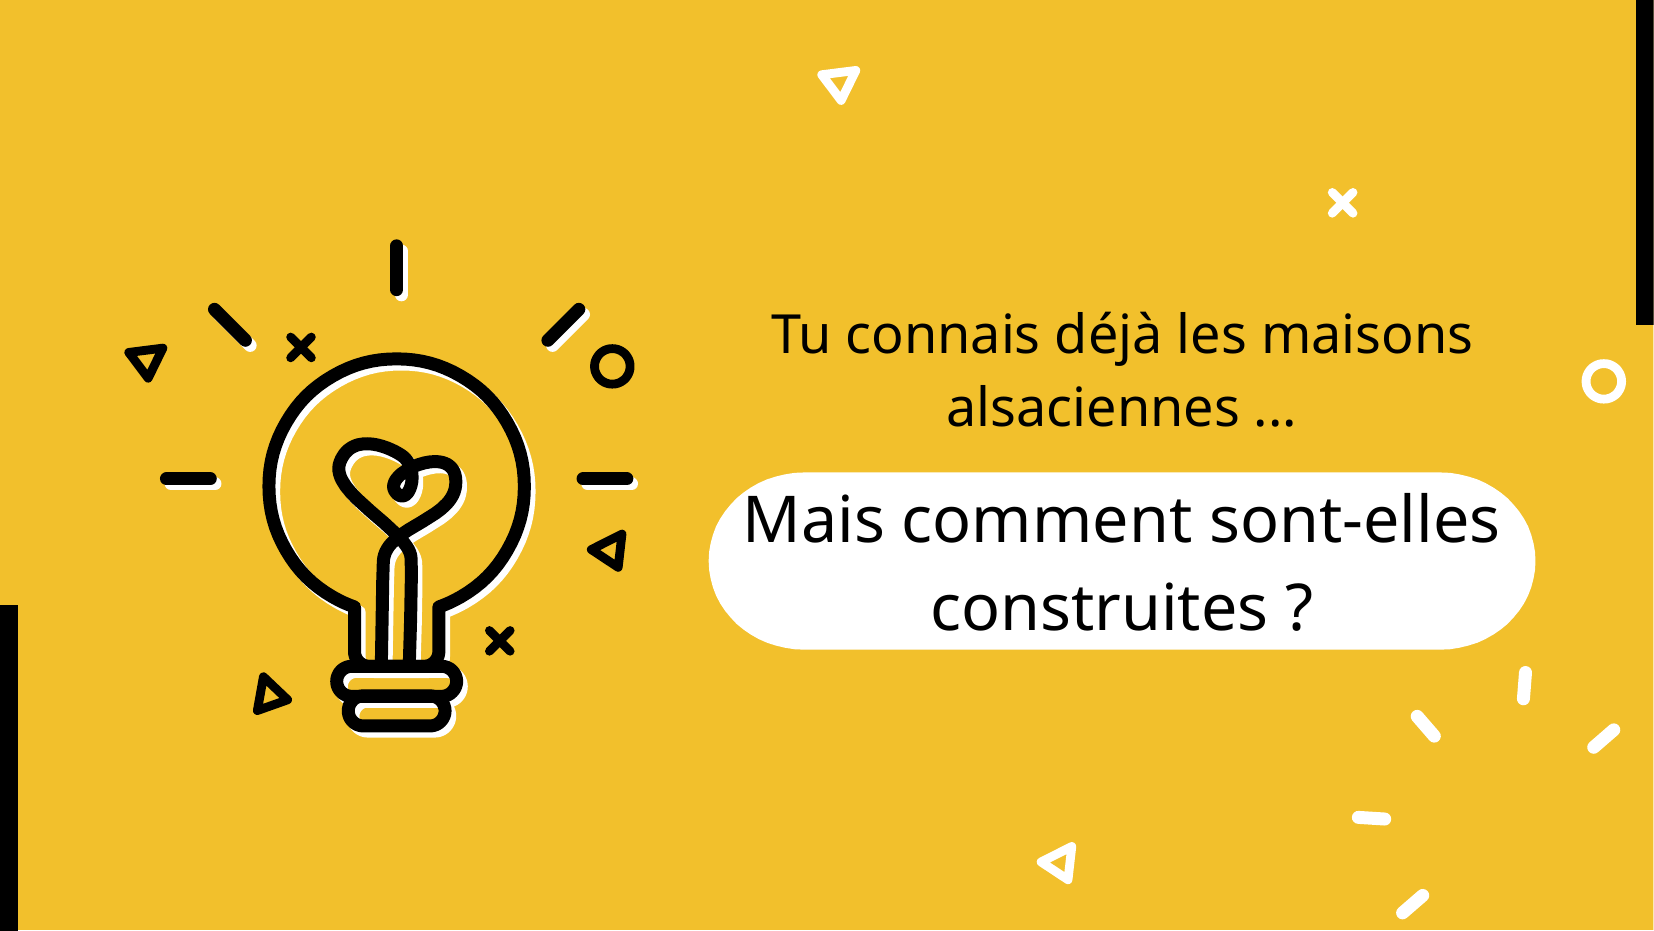

# Tu connais déjà les maisons alsaciennes ...
Mais comment sont-elles construites ?